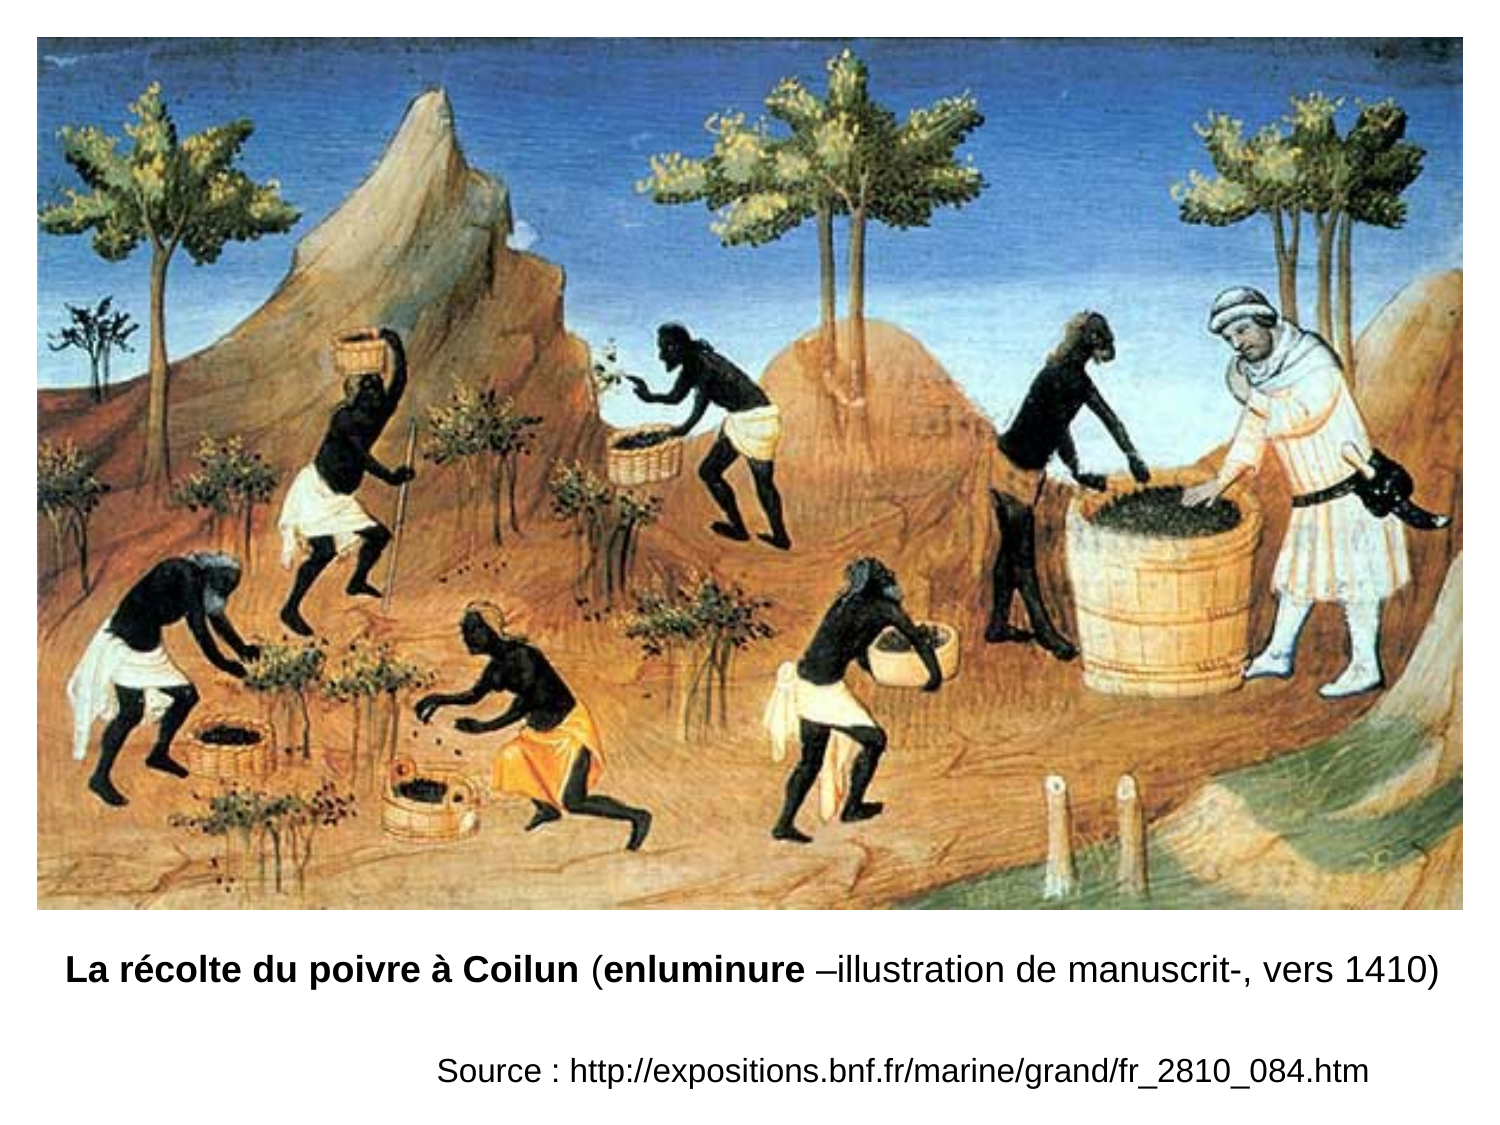

La récolte du poivre à Coilun (enluminure –illustration de manuscrit-, vers 1410)
Source : http://expositions.bnf.fr/marine/grand/fr_2810_084.htm